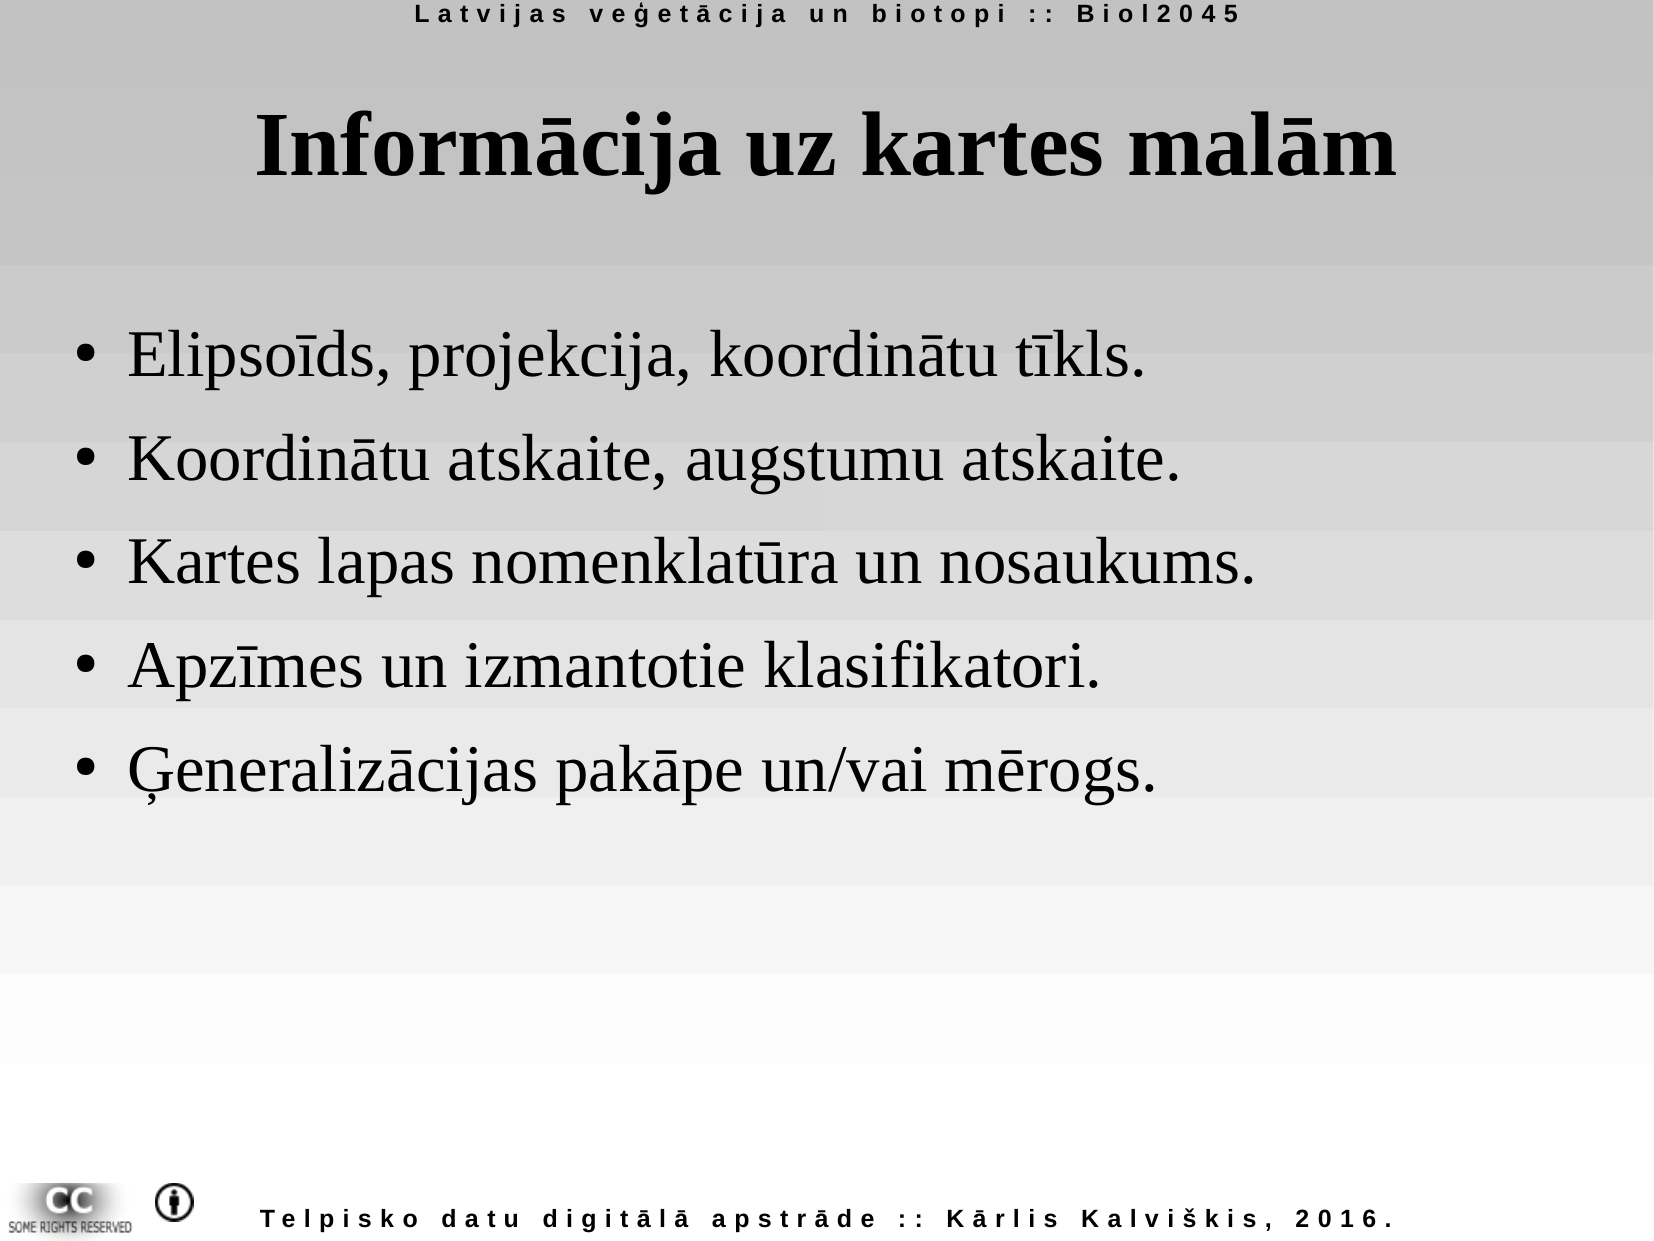

# Informācija uz kartes malām
Elipsoīds, projekcija, koordinātu tīkls.
Koordinātu atskaite, augstumu atskaite.
Kartes lapas nomenklatūra un nosaukums.
Apzīmes un izmantotie klasifikatori.
Ģeneralizācijas pakāpe un/vai mērogs.